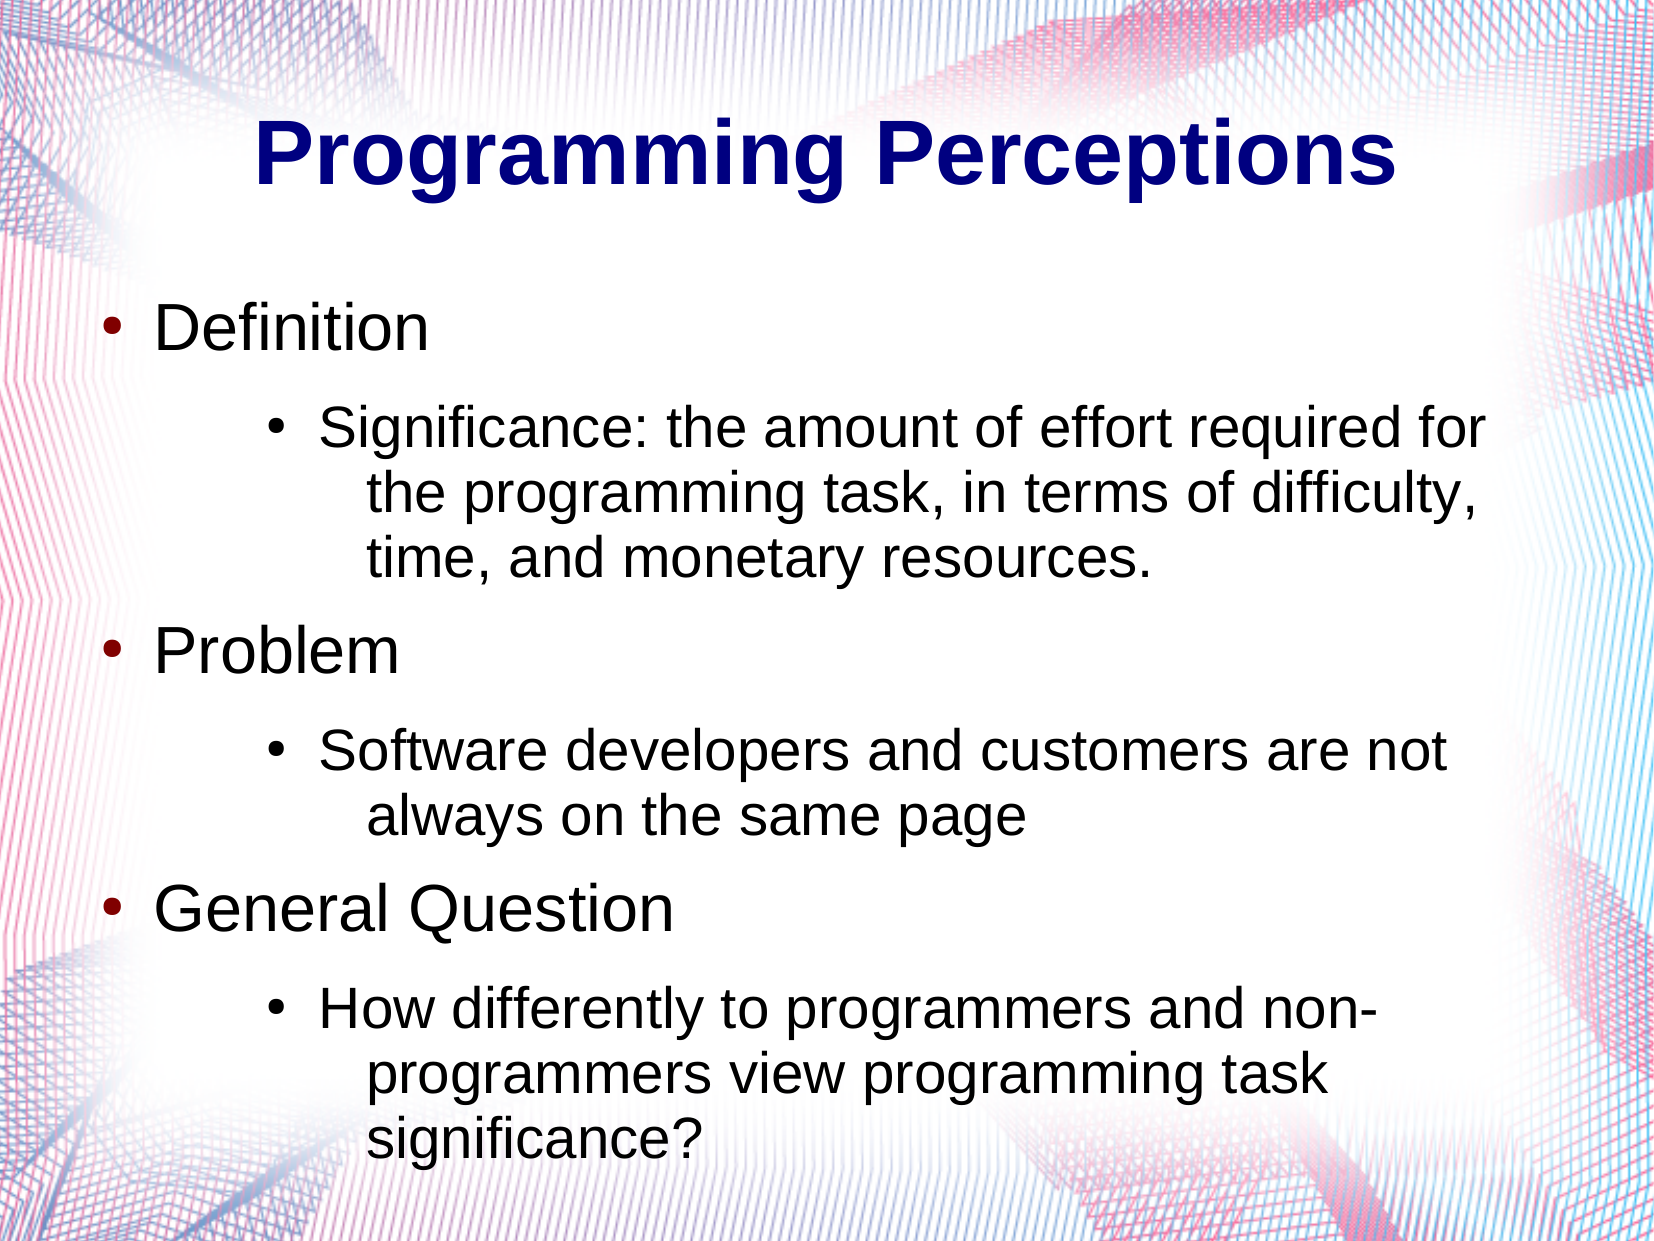

# Programming Perceptions
Definition
Significance: the amount of effort required for the programming task, in terms of difficulty, time, and monetary resources.
Problem
Software developers and customers are not always on the same page
General Question
How differently to programmers and non-programmers view programming task significance?